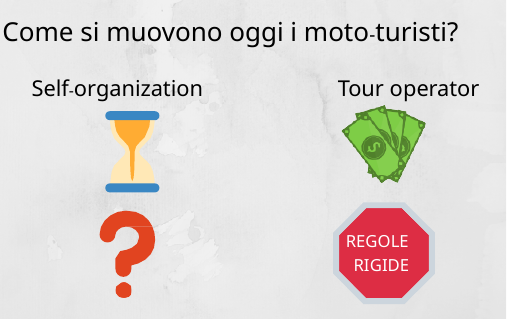

Come si muovono oggi i moto-turisti?
Self-organization	Tour operator
REGOLE RIGIDE